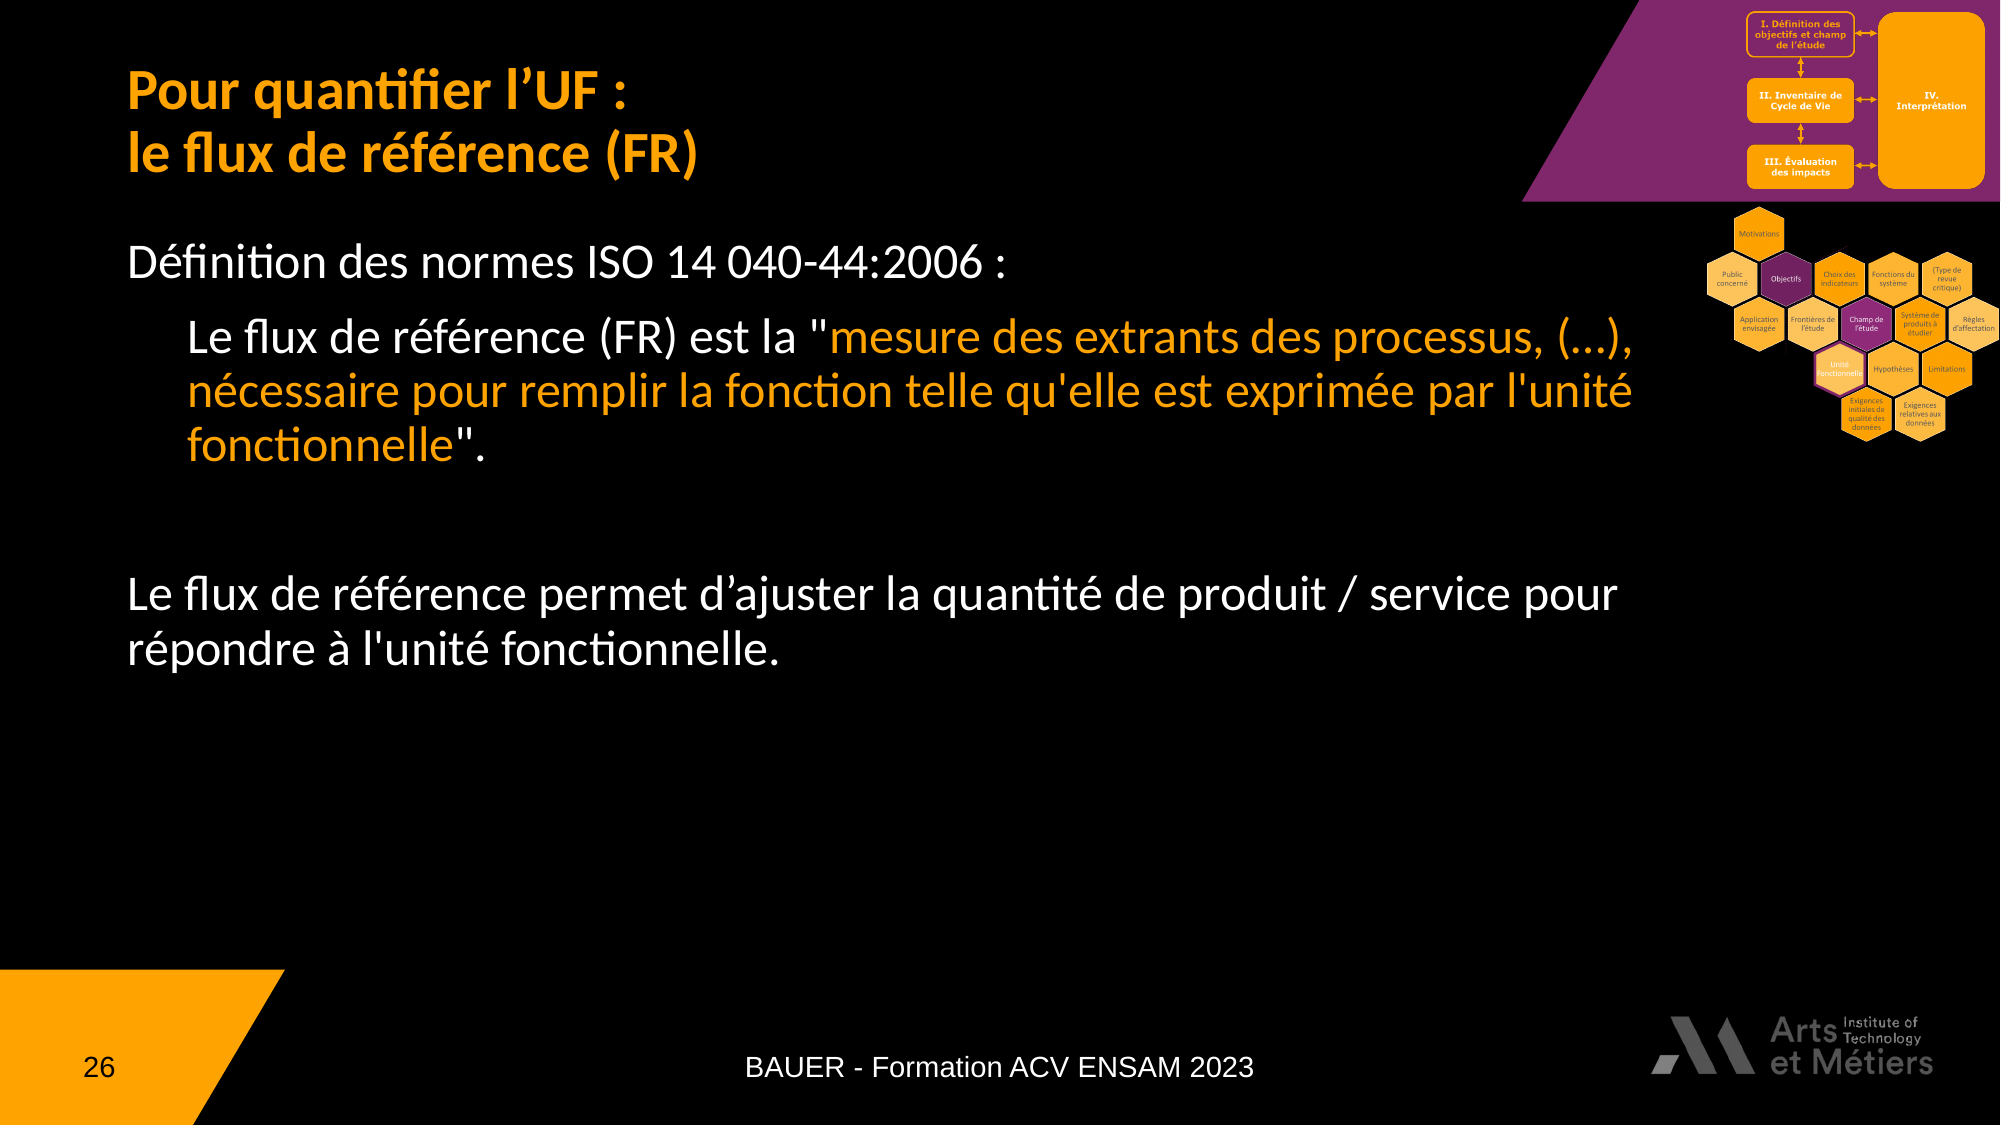

# Pour quantifier l’UF : le flux de référence (FR)
Définition des normes ISO 14 040-44:2006 :
Le flux de référence (FR) est la "mesure des extrants des processus, (…), nécessaire pour remplir la fonction telle qu'elle est exprimée par l'unité fonctionnelle".
Le flux de référence permet d’ajuster la quantité de produit / service pour répondre à l'unité fonctionnelle.